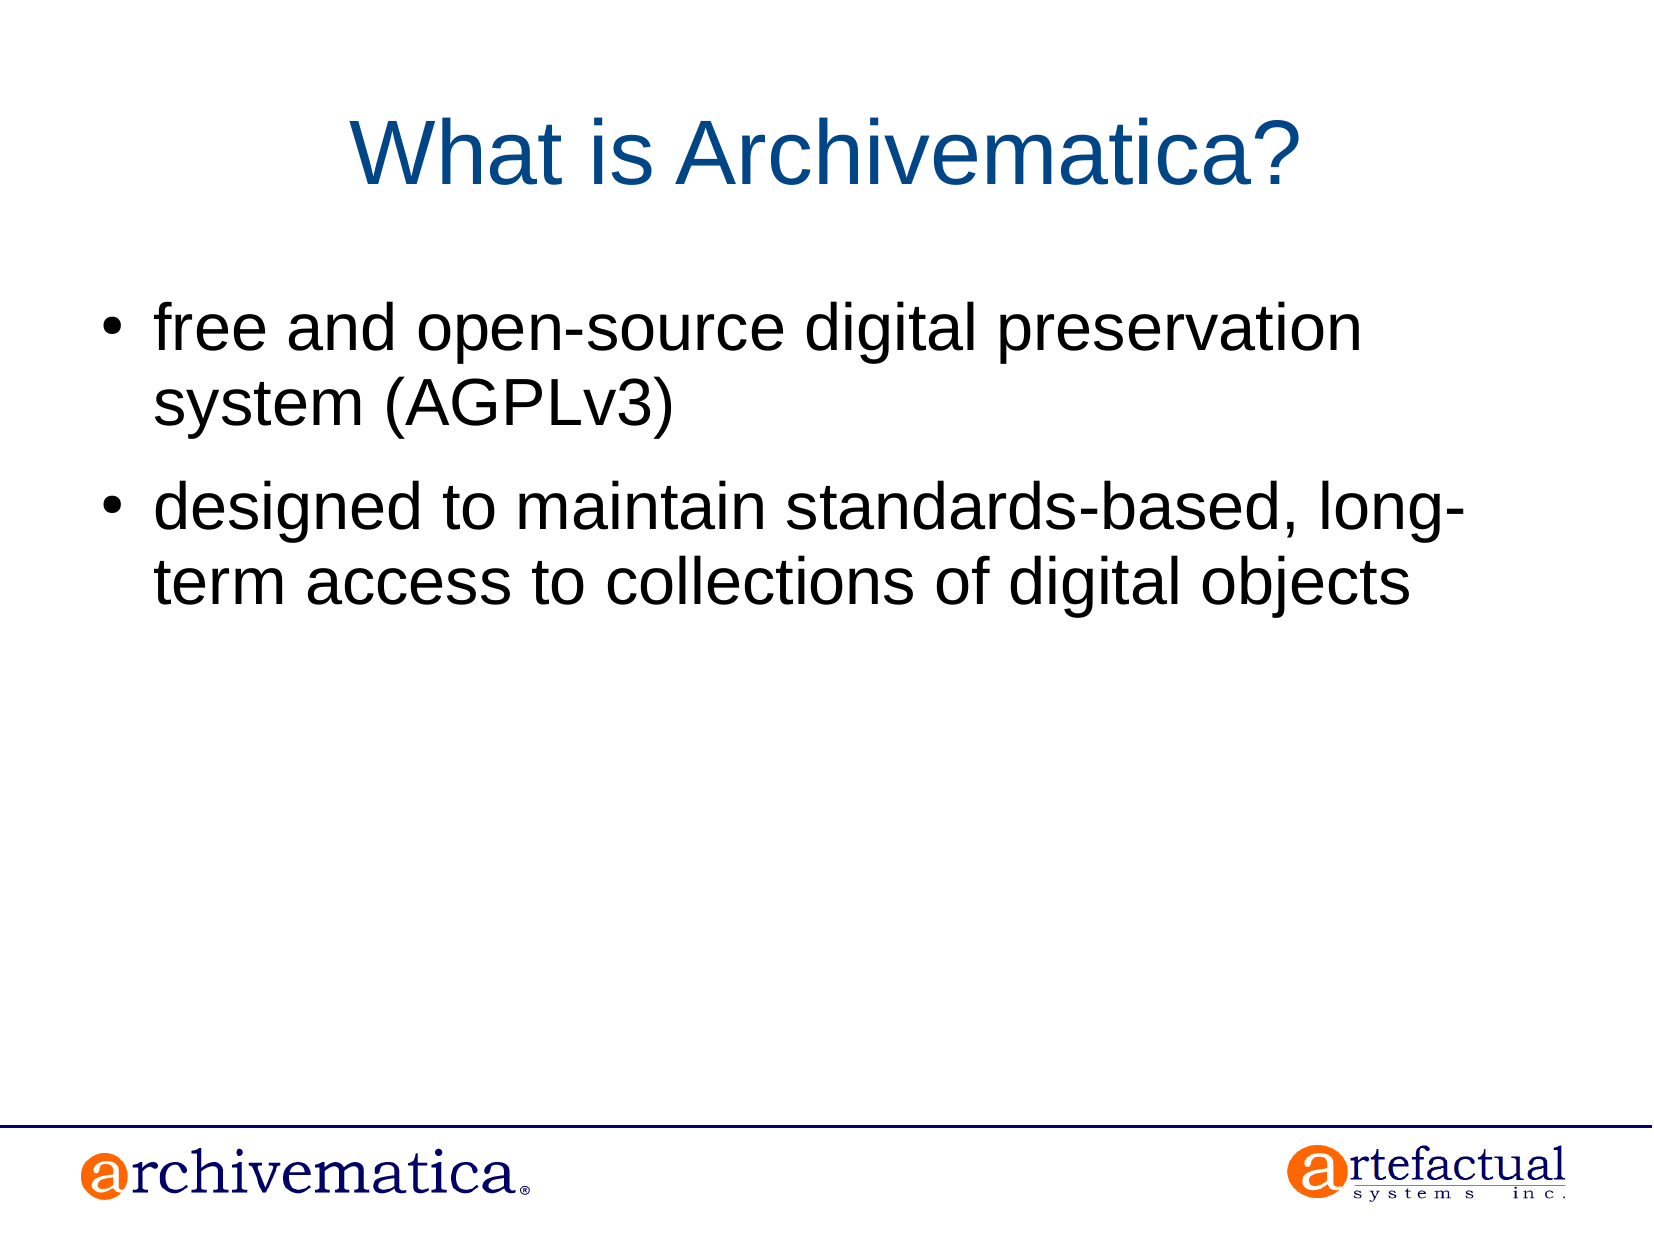

# What is Archivematica?
free and open-source digital preservation system (AGPLv3)
designed to maintain standards-based, long-term access to collections of digital objects